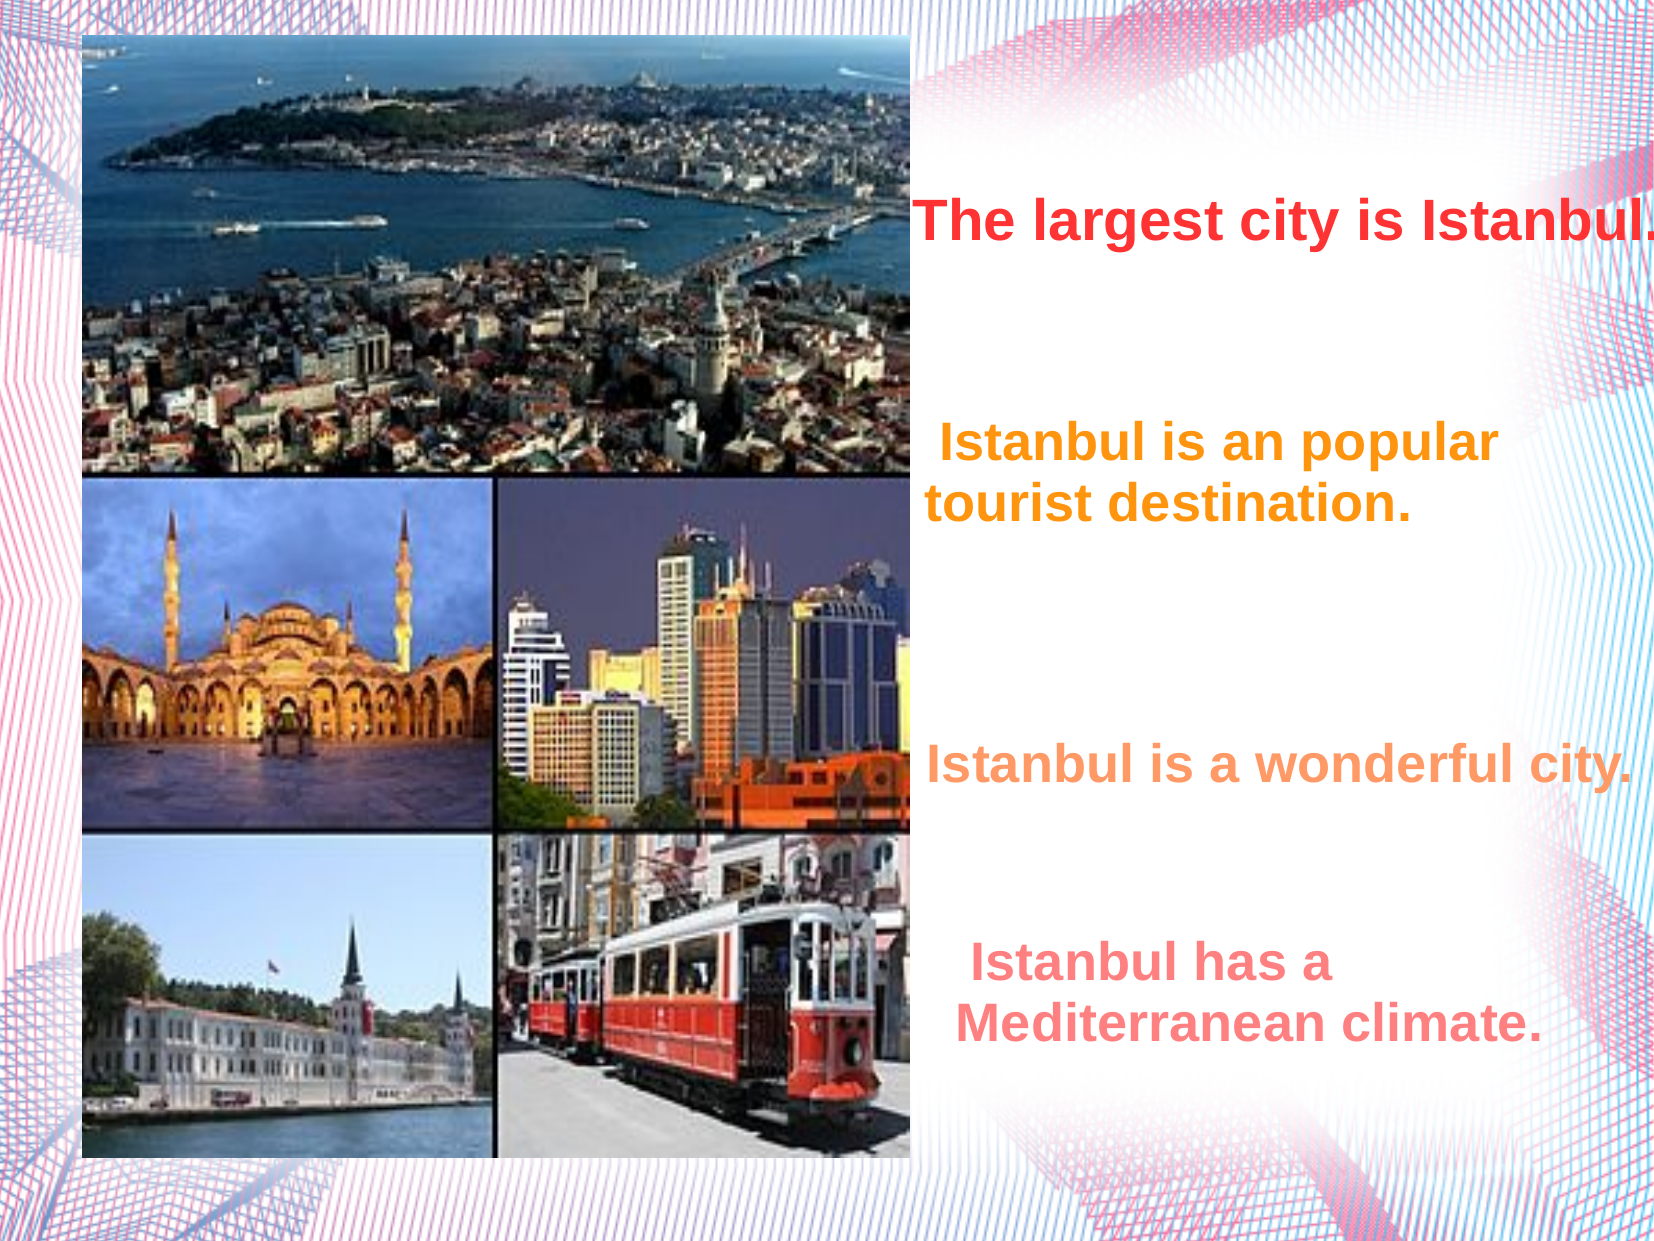

The largest city is Istanbul.
 Istanbul is an popular
tourist destination.
 Istanbul is a wonderful city.
 Istanbul has a
Mediterranean climate.